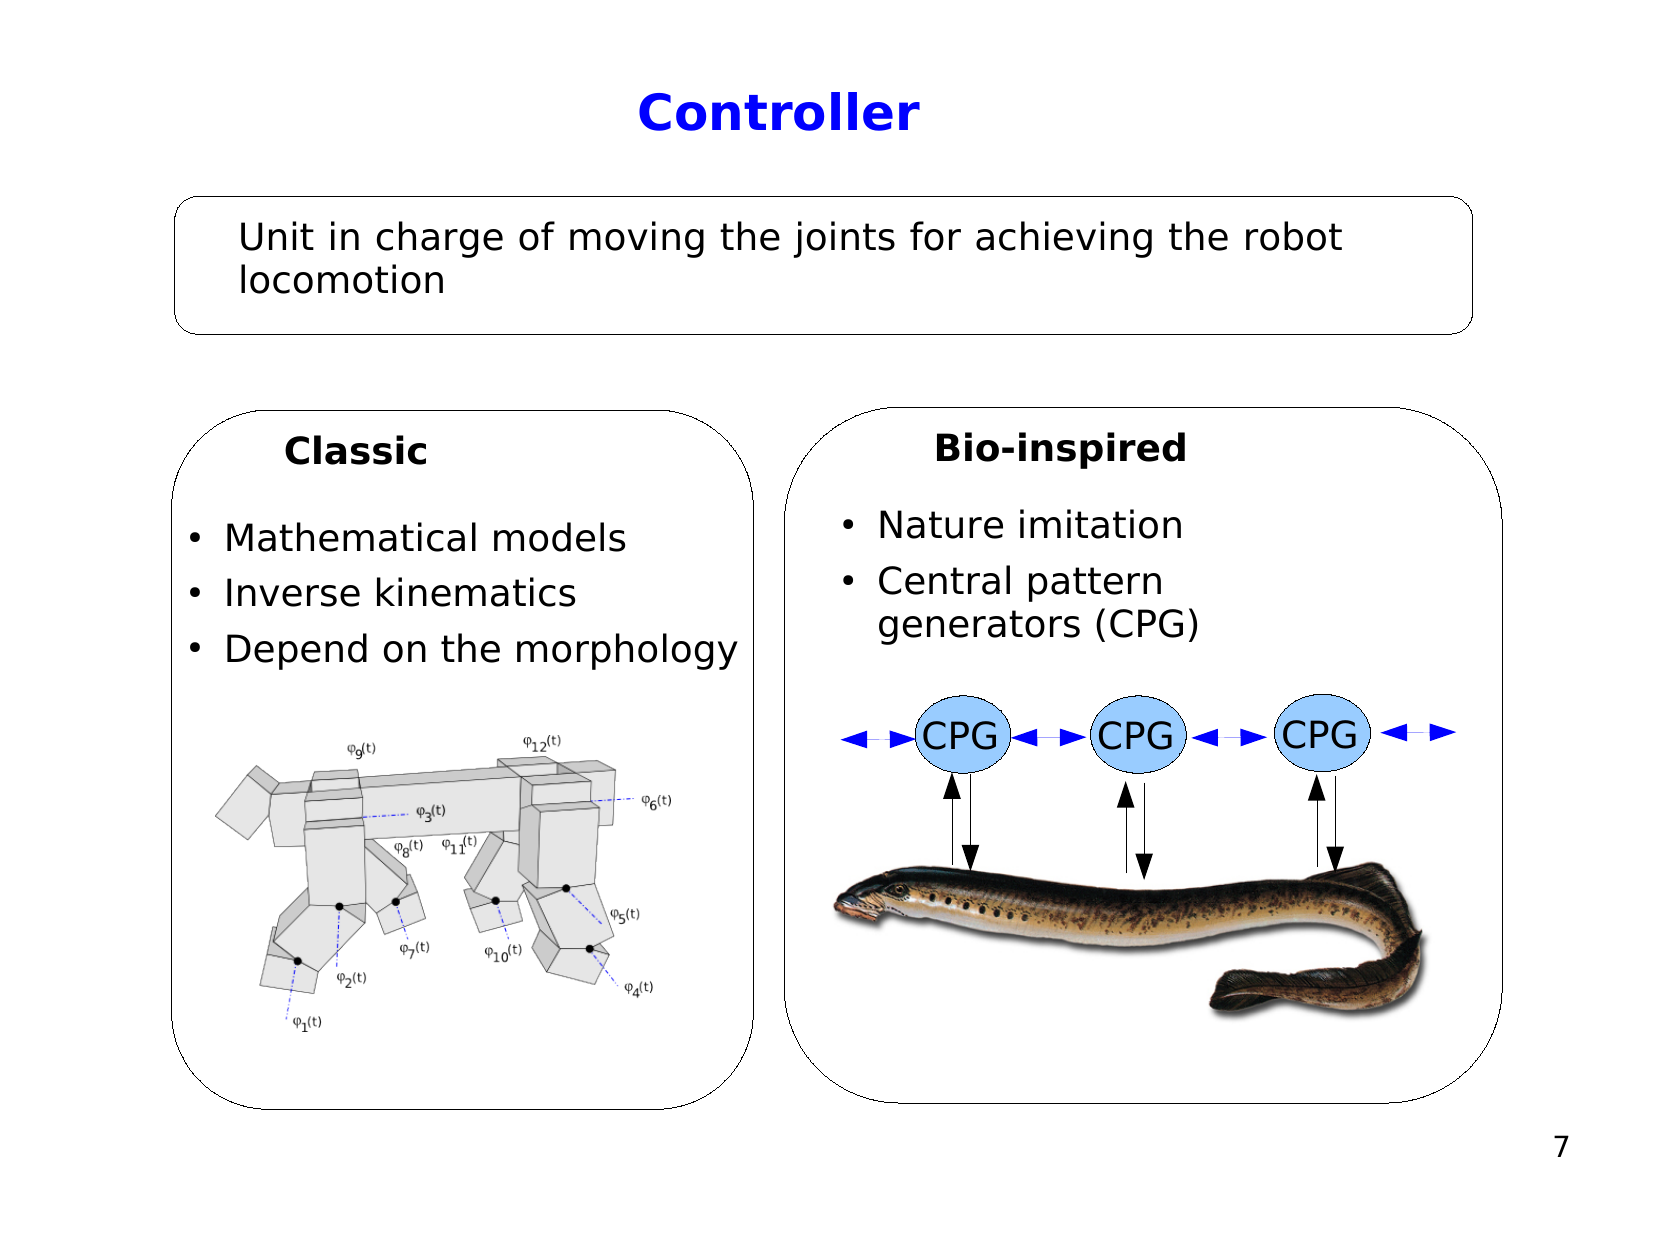

Controller
Unit in charge of moving the joints for achieving the robot locomotion
Bio-inspired
Classic
Nature imitation
Central pattern generators (CPG)
Mathematical models
Inverse kinematics
Depend on the morphology
CPG
CPG
CPG
7